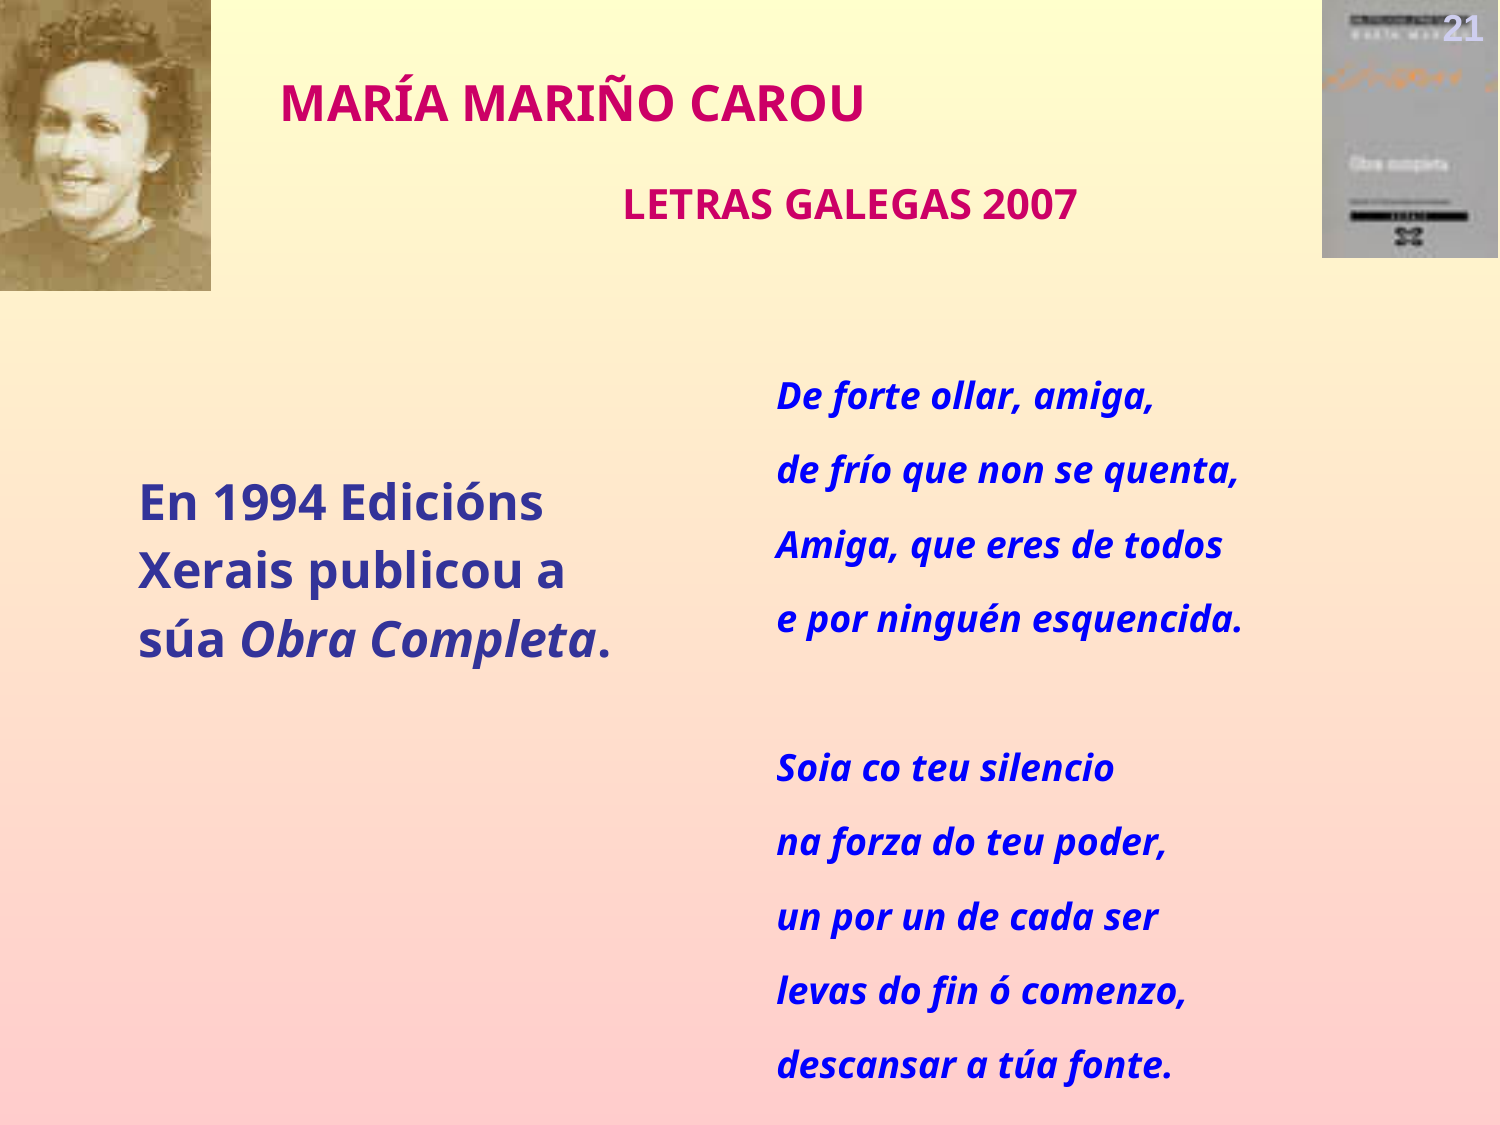

21
MARÍA MARIÑO CAROU
LETRAS GALEGAS 2007
De forte ollar, amiga,
de frío que non se quenta,
Amiga, que eres de todos
e por ninguén esquencida.
Soia co teu silencio
na forza do teu poder,
un por un de cada ser
levas do fin ó comenzo,
descansar a túa fonte.
En 1994 Edicións Xerais publicou a súa Obra Completa.